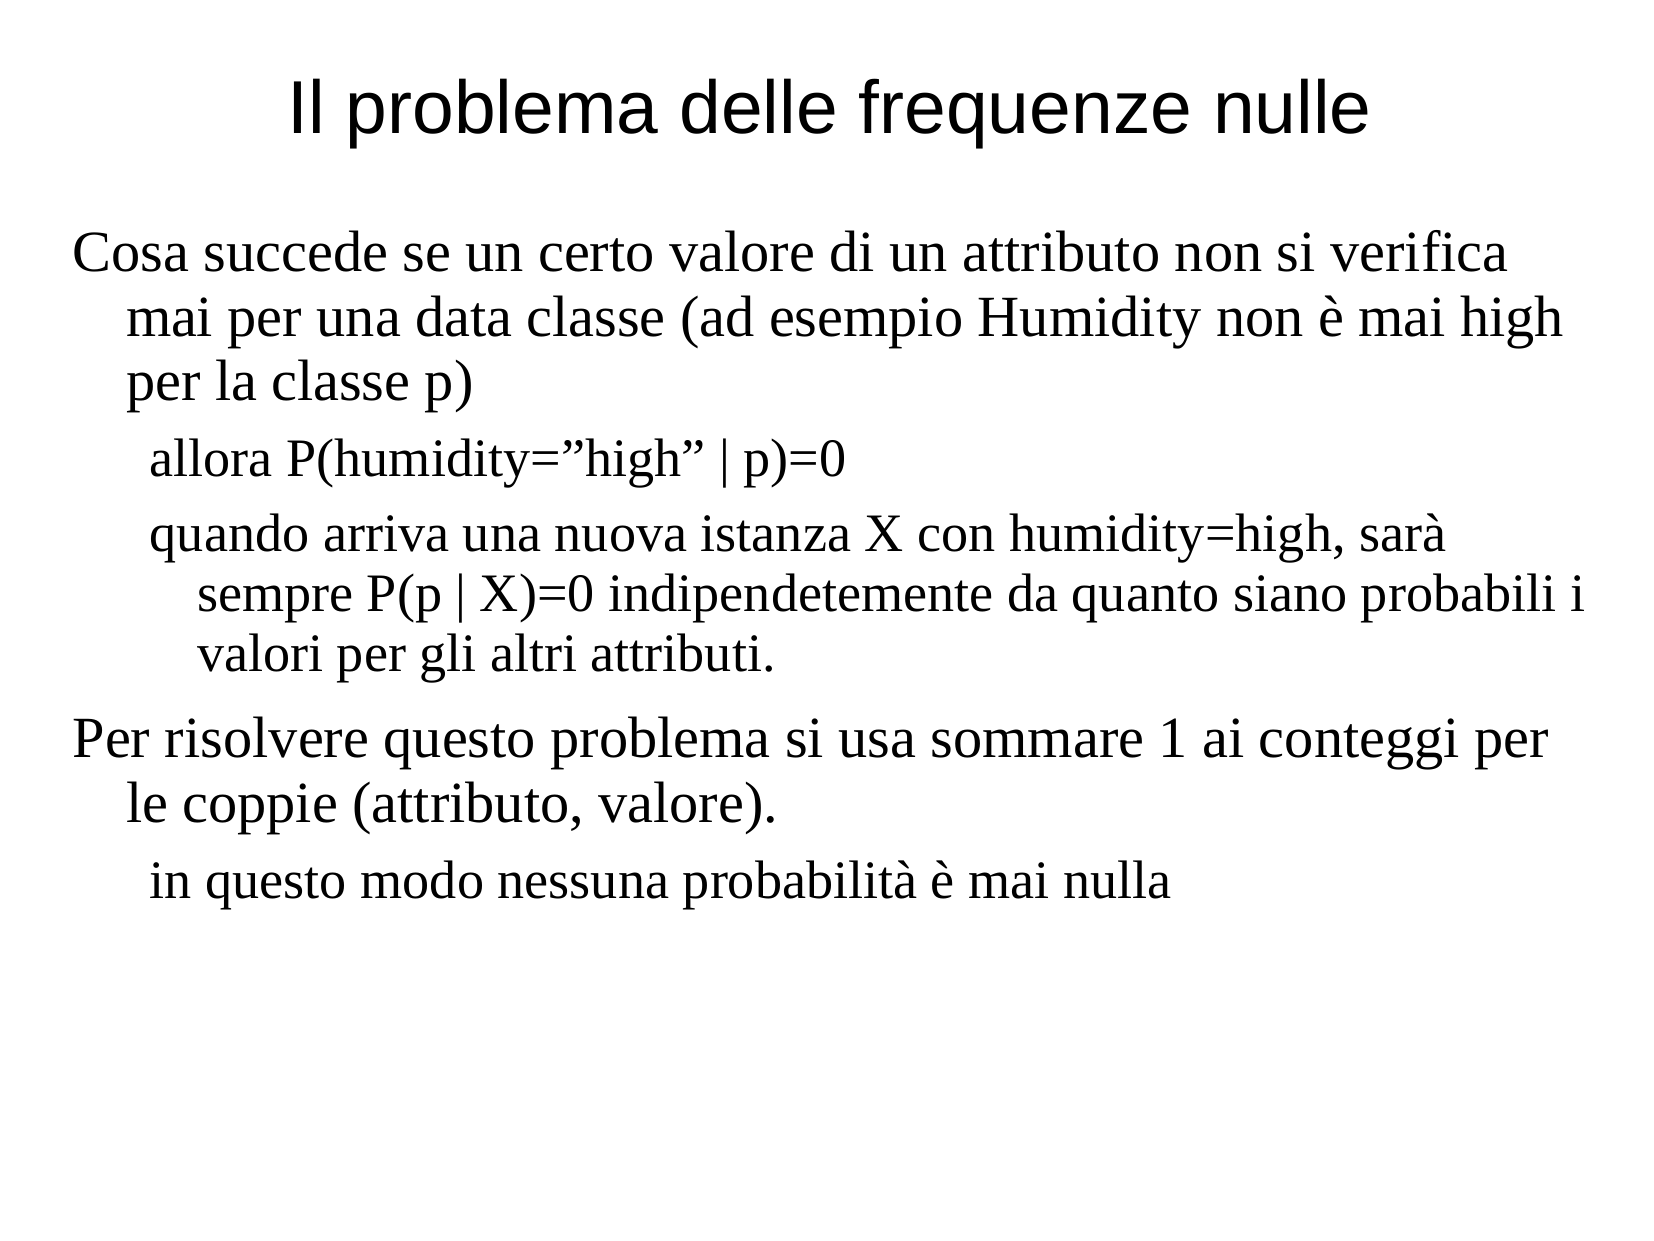

# Il problema delle frequenze nulle
Cosa succede se un certo valore di un attributo non si verifica mai per una data classe (ad esempio Humidity non è mai high per la classe p)
allora P(humidity=”high” | p)=0
quando arriva una nuova istanza X con humidity=high, sarà sempre P(p | X)=0 indipendetemente da quanto siano probabili i valori per gli altri attributi.
Per risolvere questo problema si usa sommare 1 ai conteggi per le coppie (attributo, valore).
in questo modo nessuna probabilità è mai nulla